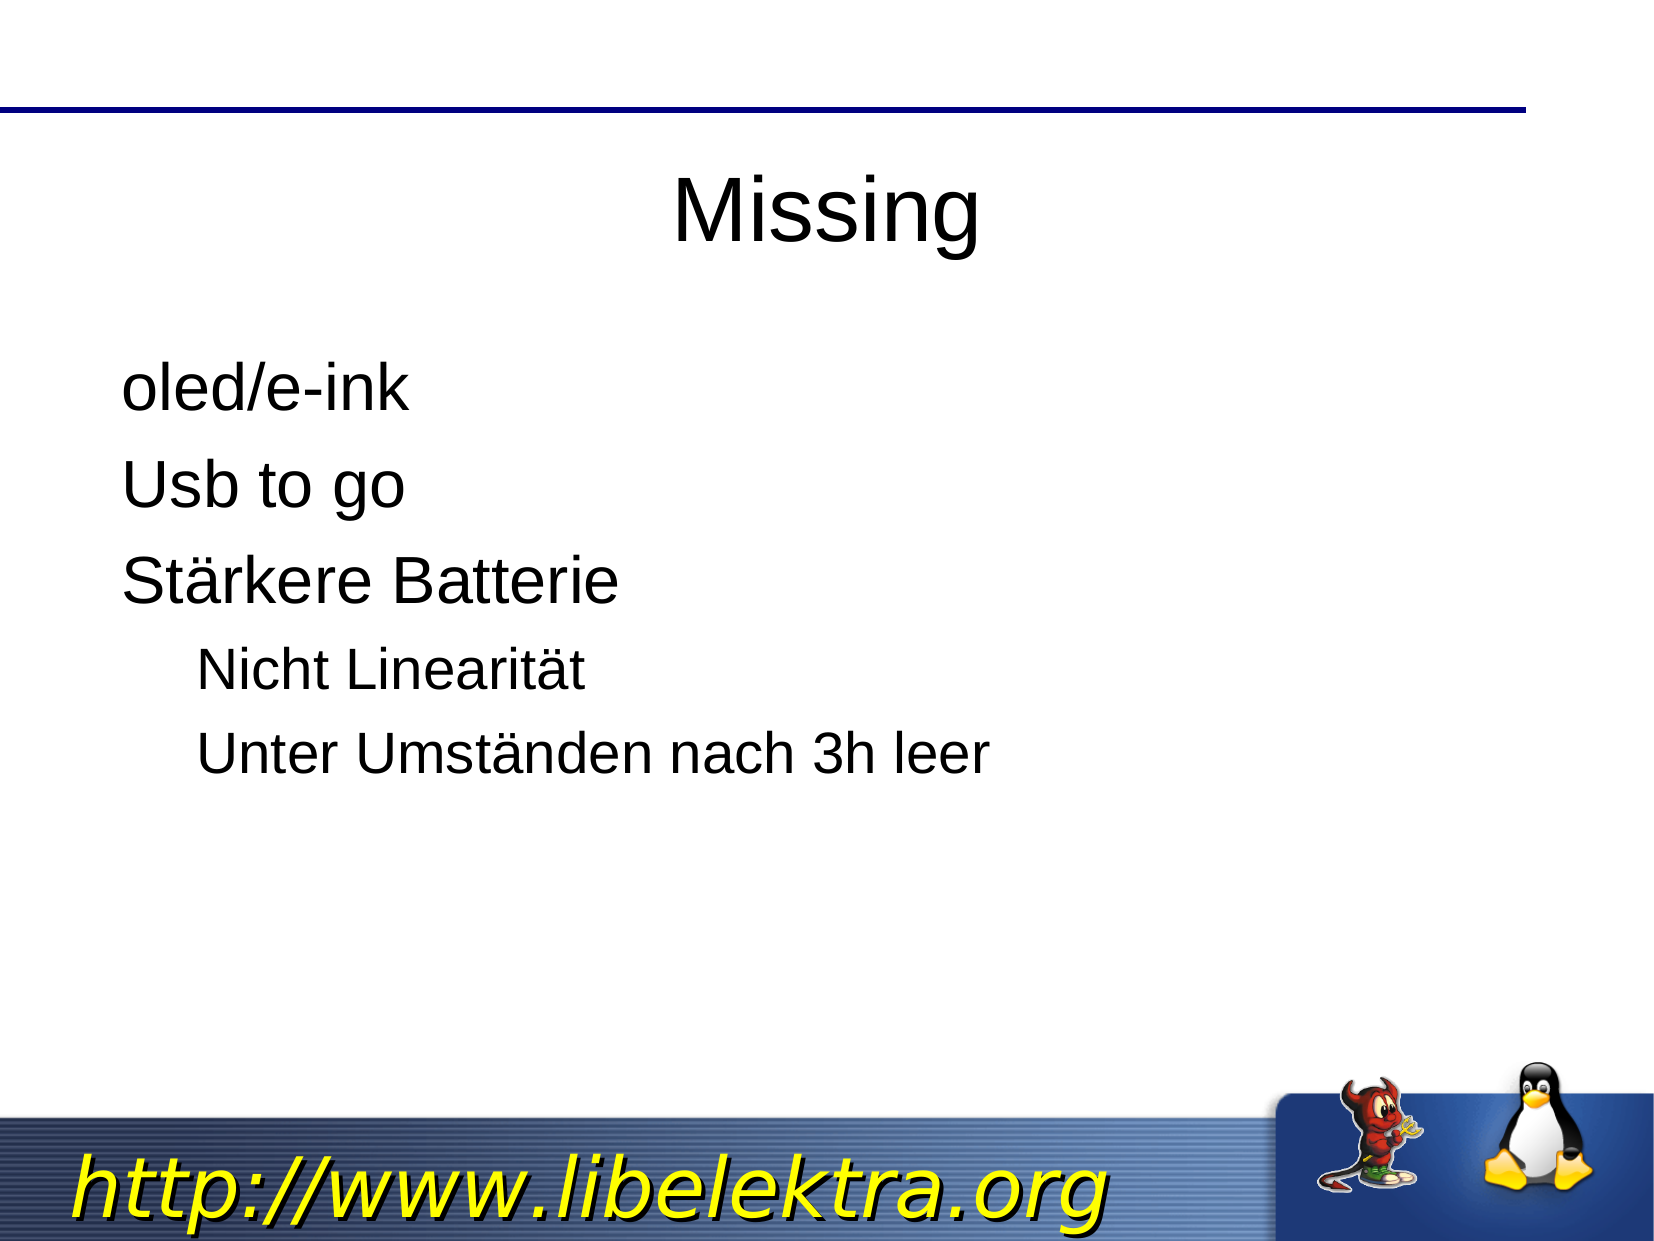

# Missing
oled/e-ink
Usb to go
Stärkere Batterie
Nicht Linearität
Unter Umständen nach 3h leer